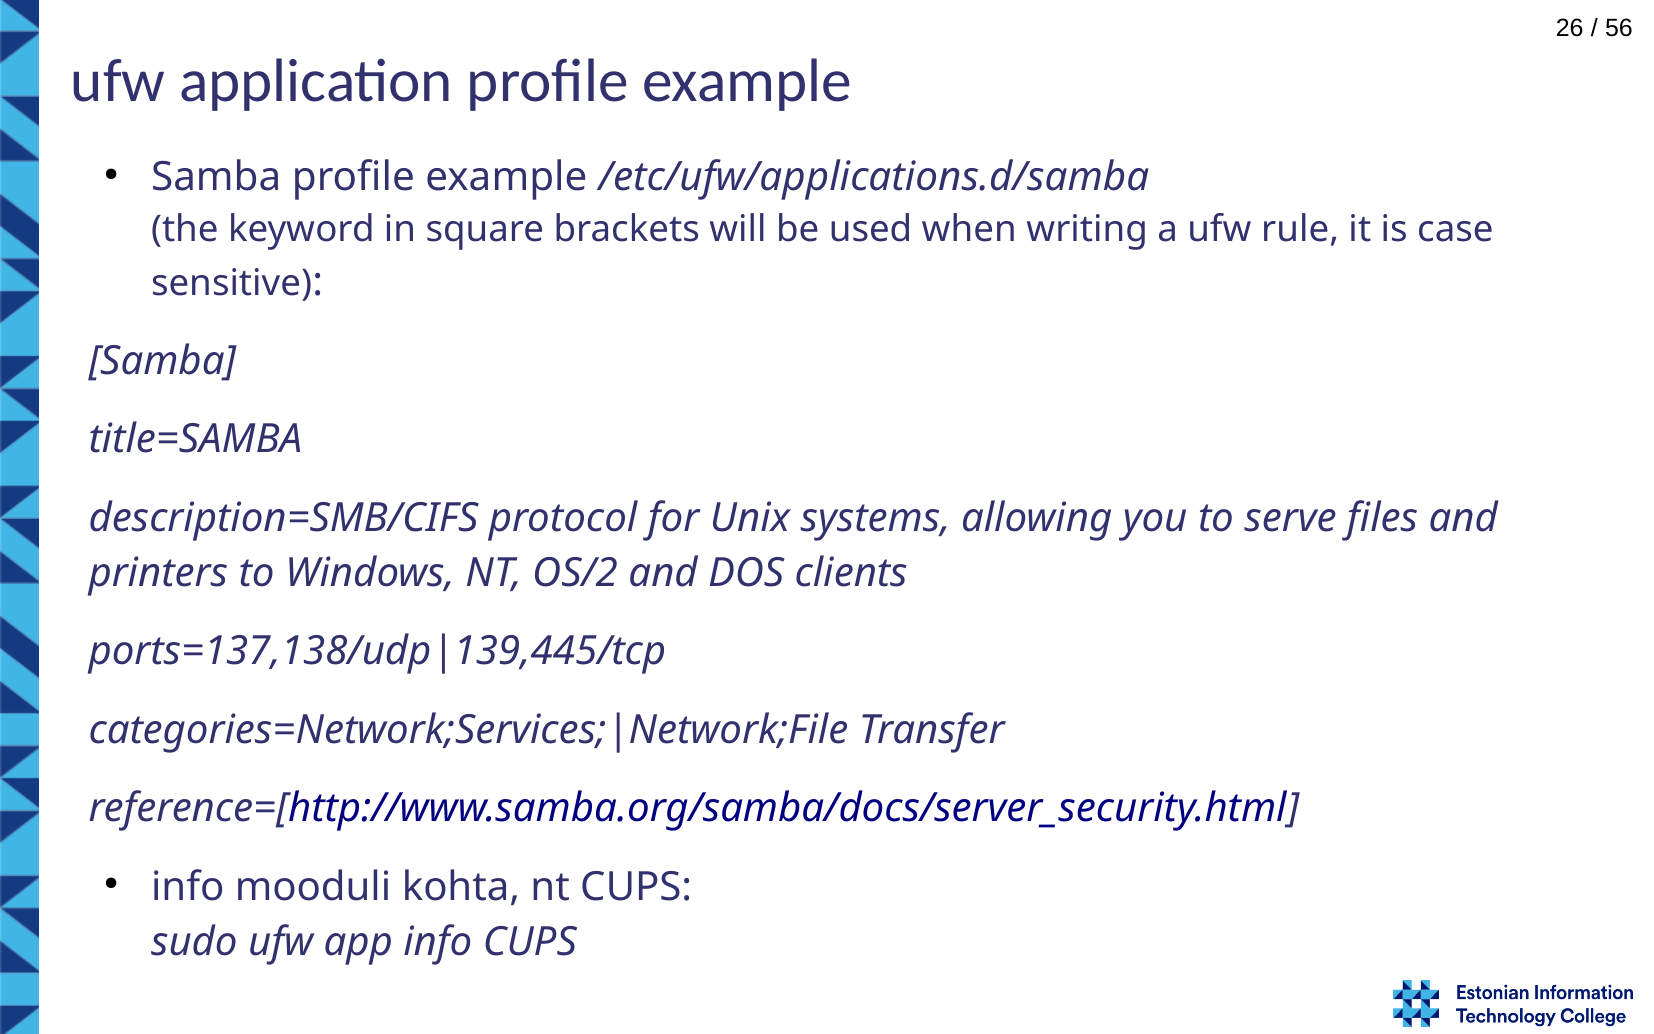

# ufw application profile example
Samba profile example /etc/ufw/applications.d/samba
(the keyword in square brackets will be used when writing a ufw rule, it is case sensitive):
[Samba]
title=SAMBA
description=SMB/CIFS protocol for Unix systems, allowing you to serve files and printers to Windows, NT, OS/2 and DOS clients
ports=137,138/udp|139,445/tcp
categories=Network;Services;|Network;File Transfer
reference=[http://www.samba.org/samba/docs/server_security.html]
info mooduli kohta, nt CUPS:
sudo ufw app info CUPS